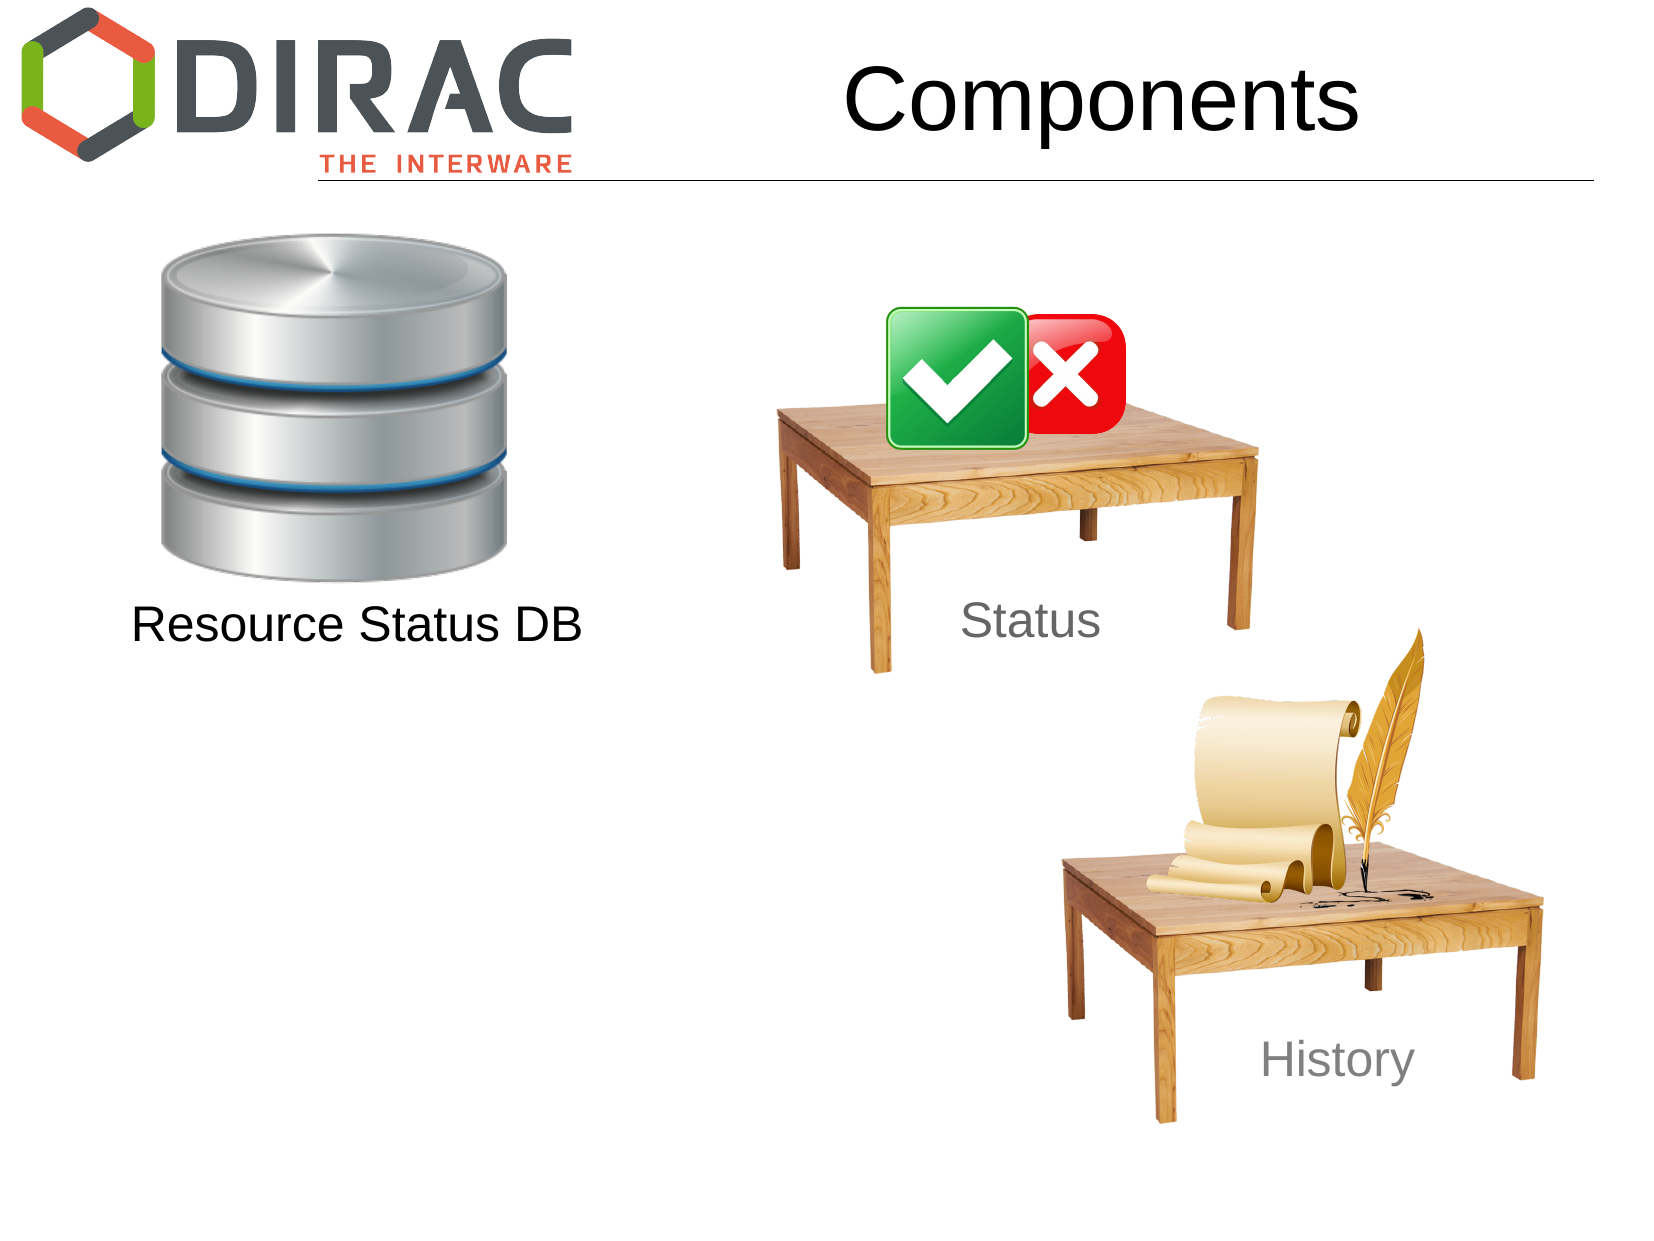

# Components
Status
Resource Status DB
History